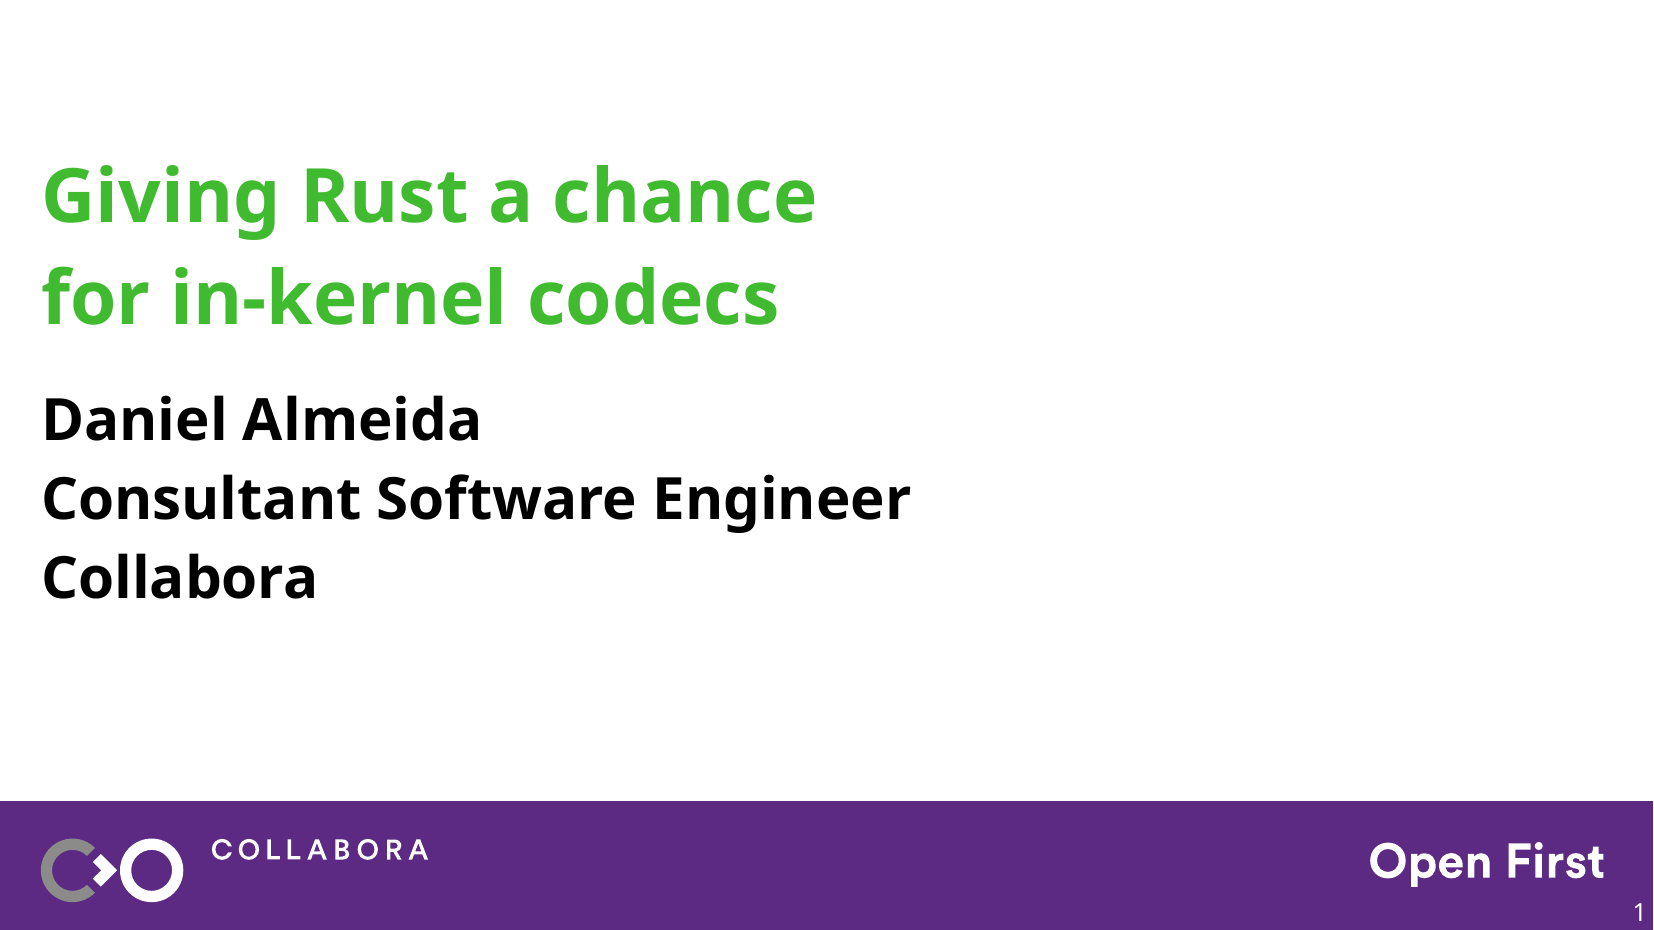

# Giving Rust a chance for in-kernel codecs
Daniel Almeida
Consultant Software Engineer
Collabora